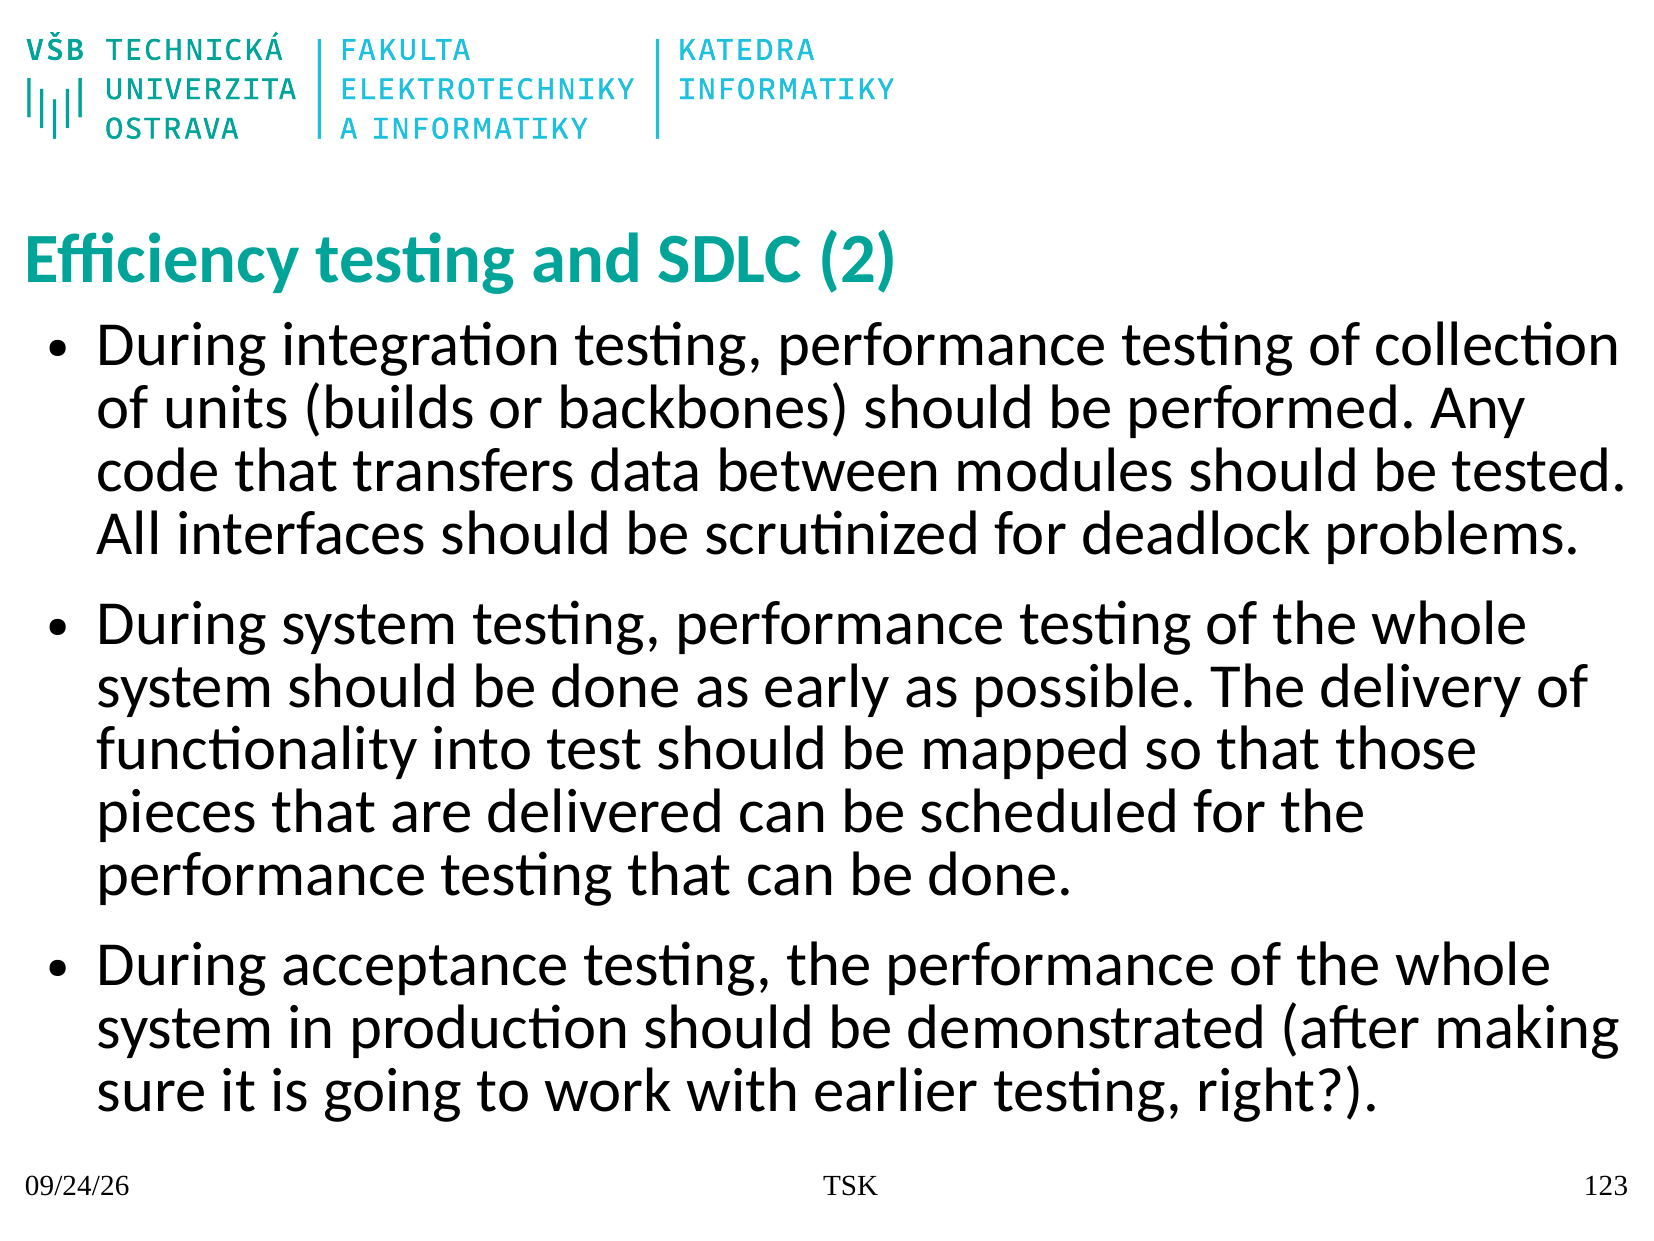

# Efficiency testing and SDLC (2)
During integration testing, performance testing of collection of units (builds or backbones) should be performed. Any code that transfers data between modules should be tested. All interfaces should be scrutinized for deadlock problems.
During system testing, performance testing of the whole system should be done as early as possible. The delivery of functionality into test should be mapped so that those pieces that are delivered can be scheduled for the performance testing that can be done.
During acceptance testing, the performance of the whole system in production should be demonstrated (after making sure it is going to work with earlier testing, right?).
TSK
123